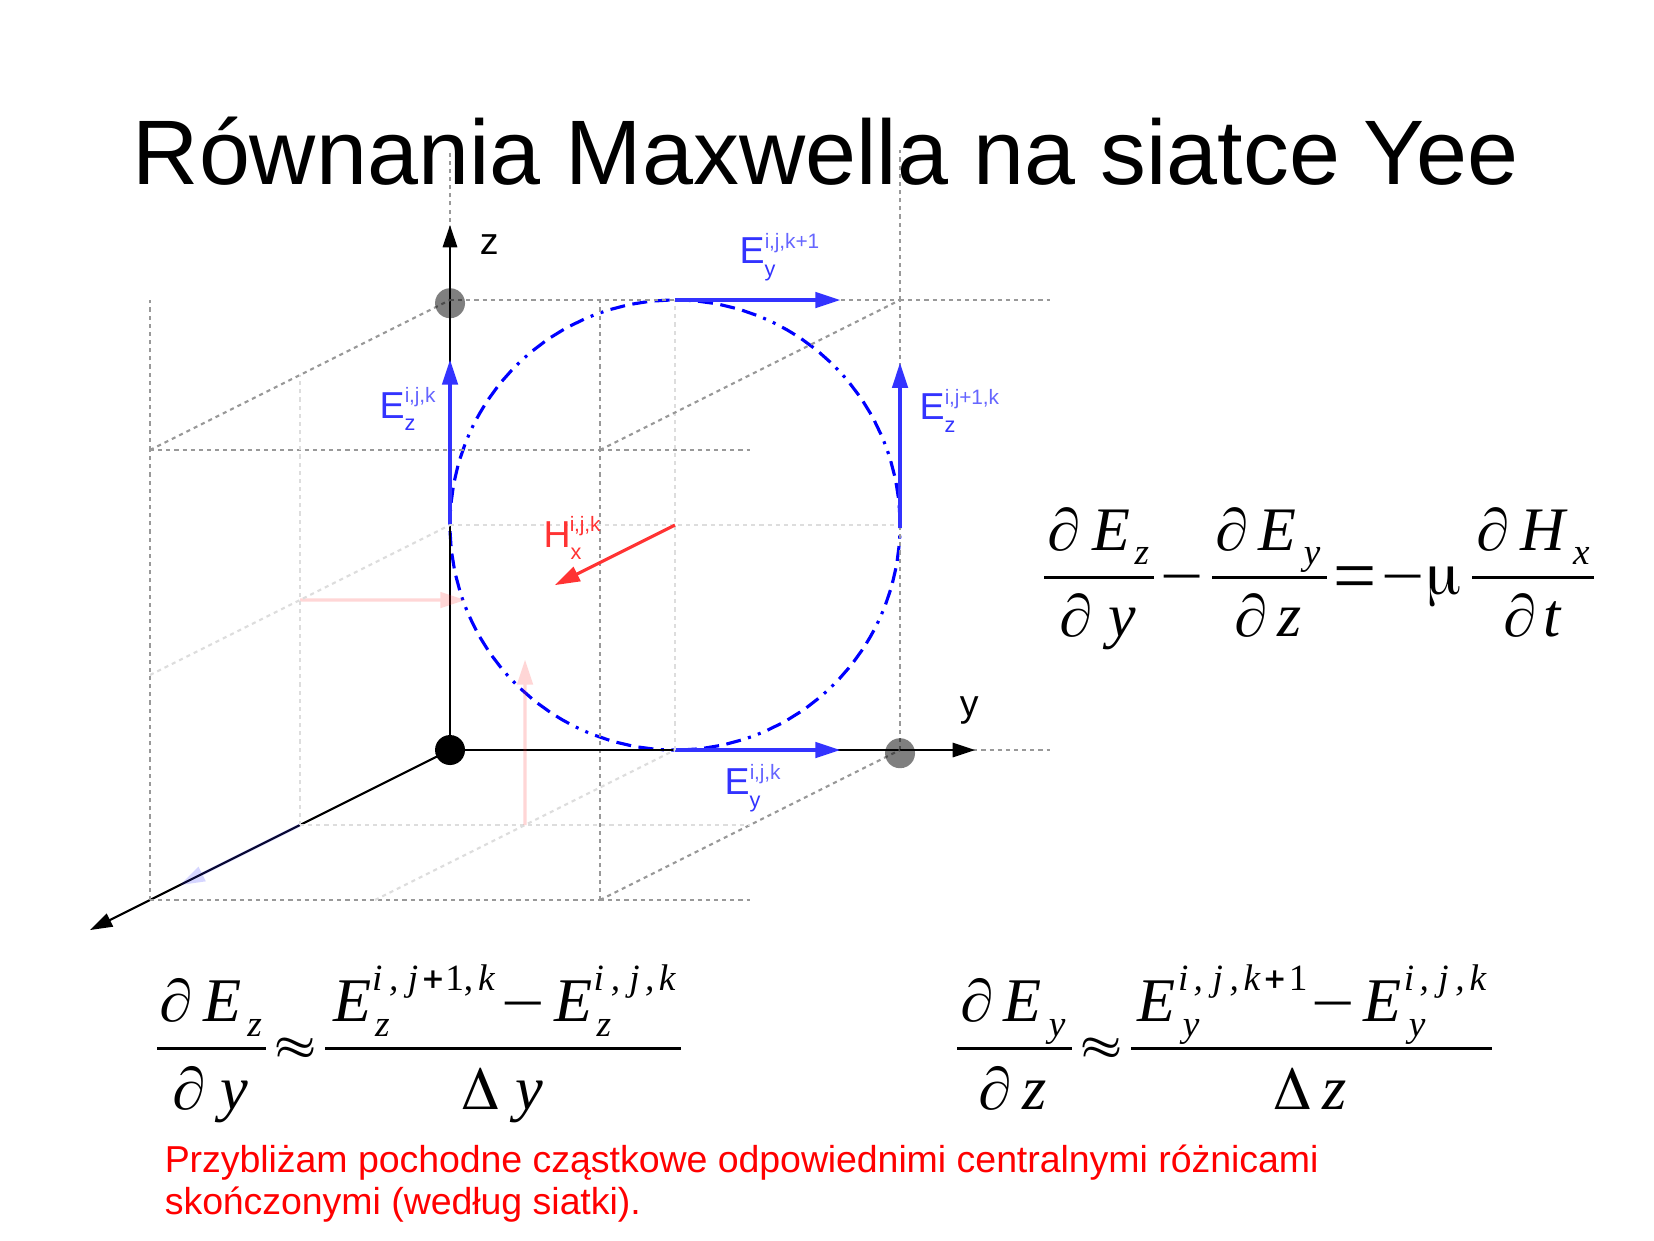

# Równania Maxwella na siatce Yee
z
Ey
i,j,k+1
Ez
i,j,k
Ez
i,j+1,k
i,j,k
Hx
y
Ey
i,j,k
Przybliżam pochodne cząstkowe odpowiednimi centralnymi różnicami skończonymi (według siatki).